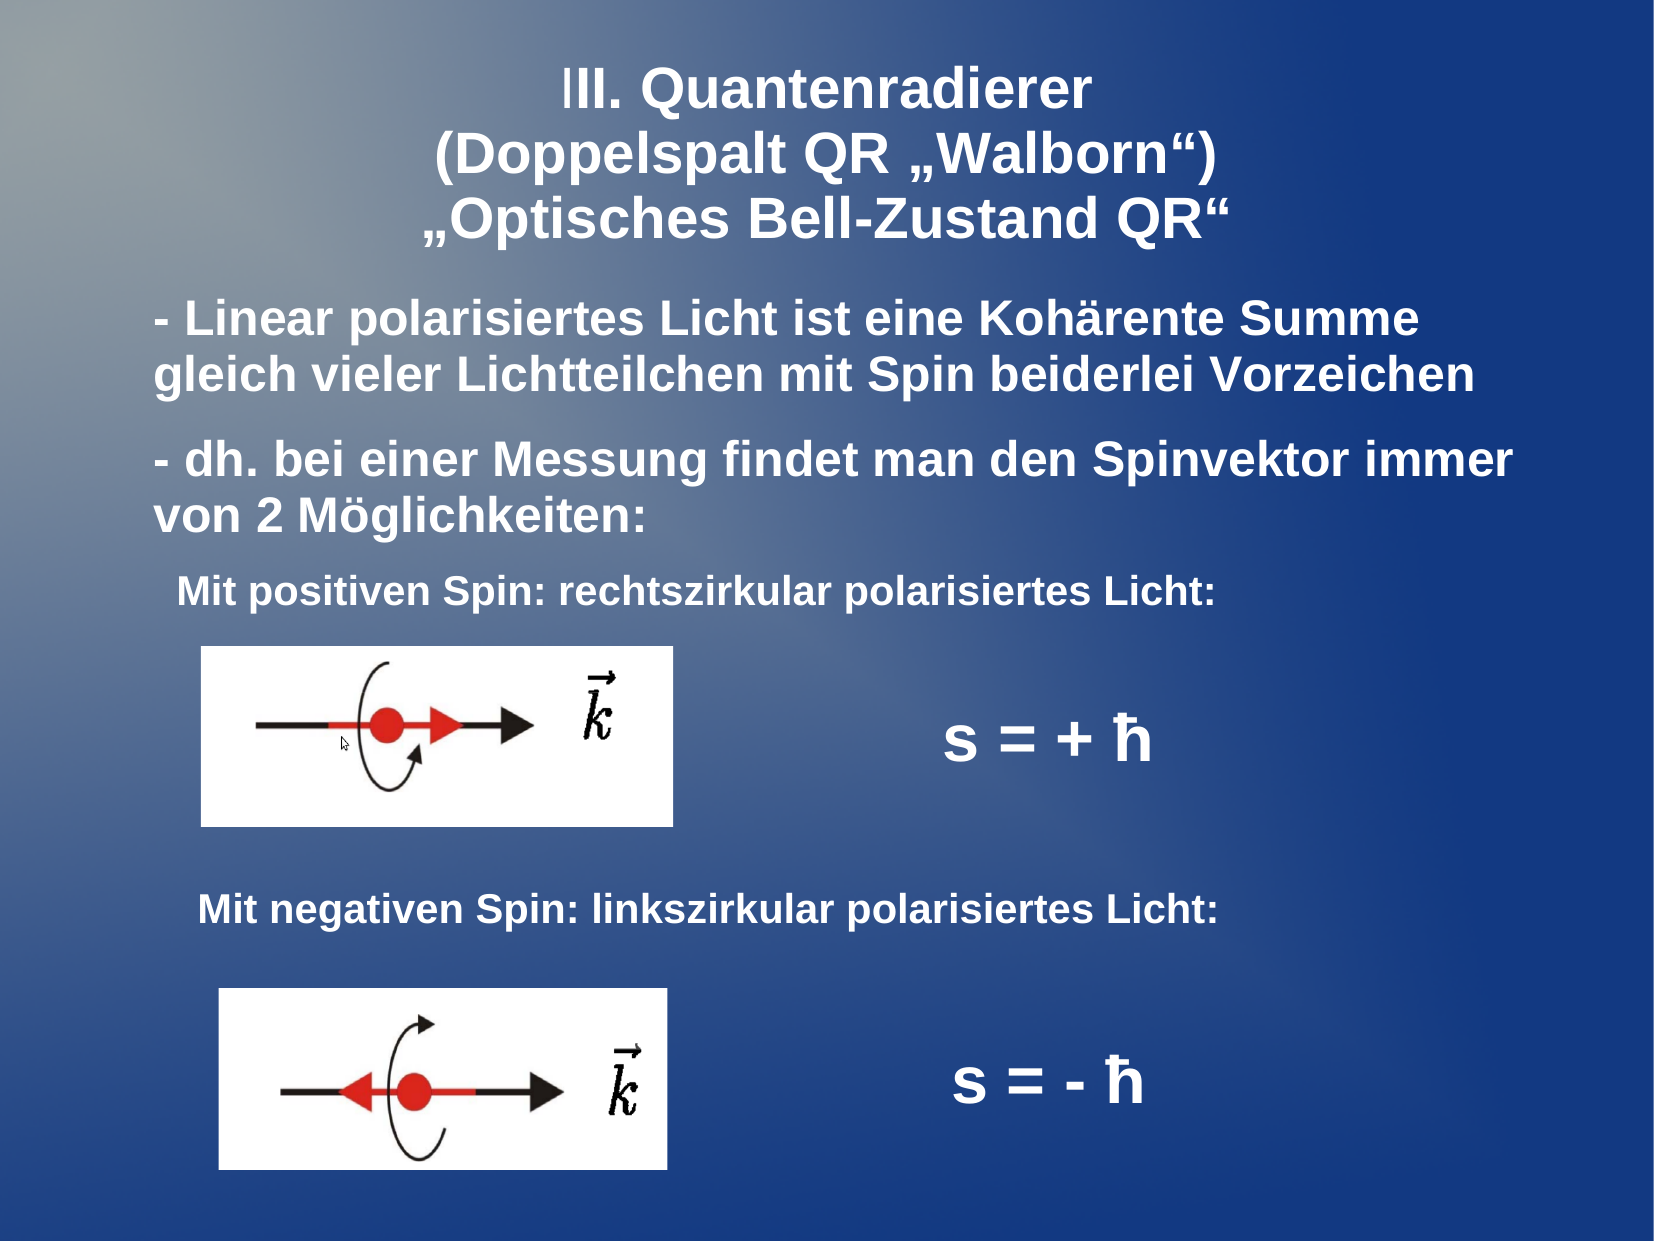

# III. Quantenradierer (Doppelspalt QR „Walborn“) „Optisches Bell-Zustand QR“
- Linear polarisiertes Licht ist eine Kohärente Summe gleich vieler Lichtteilchen mit Spin beiderlei Vorzeichen
- dh. bei einer Messung findet man den Spinvektor immer von 2 Möglichkeiten:
Mit positiven Spin: rechtszirkular polarisiertes Licht:
 s = + ћ
Mit negativen Spin: linkszirkular polarisiertes Licht:
 s = - ћ